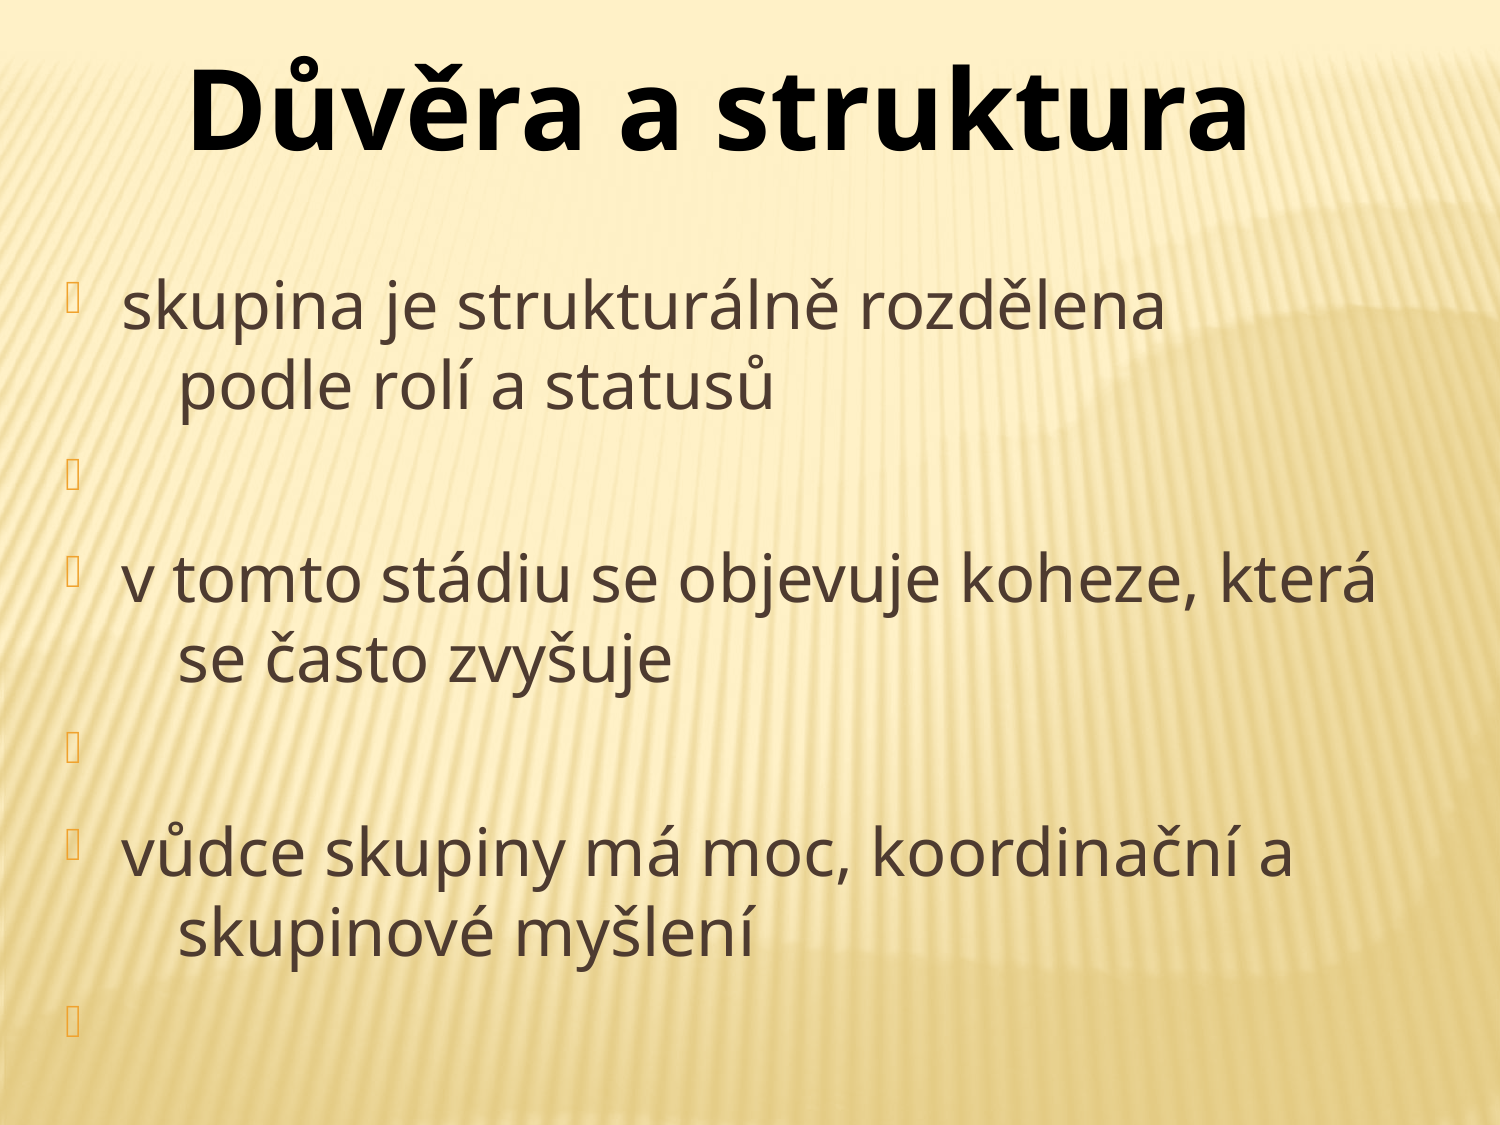

Důvěra a struktura
# skupina je strukturálně rozdělena podle rolí a statusů
v tomto stádiu se objevuje koheze, která se často zvyšuje
vůdce skupiny má moc, koordinační a skupinové myšlení